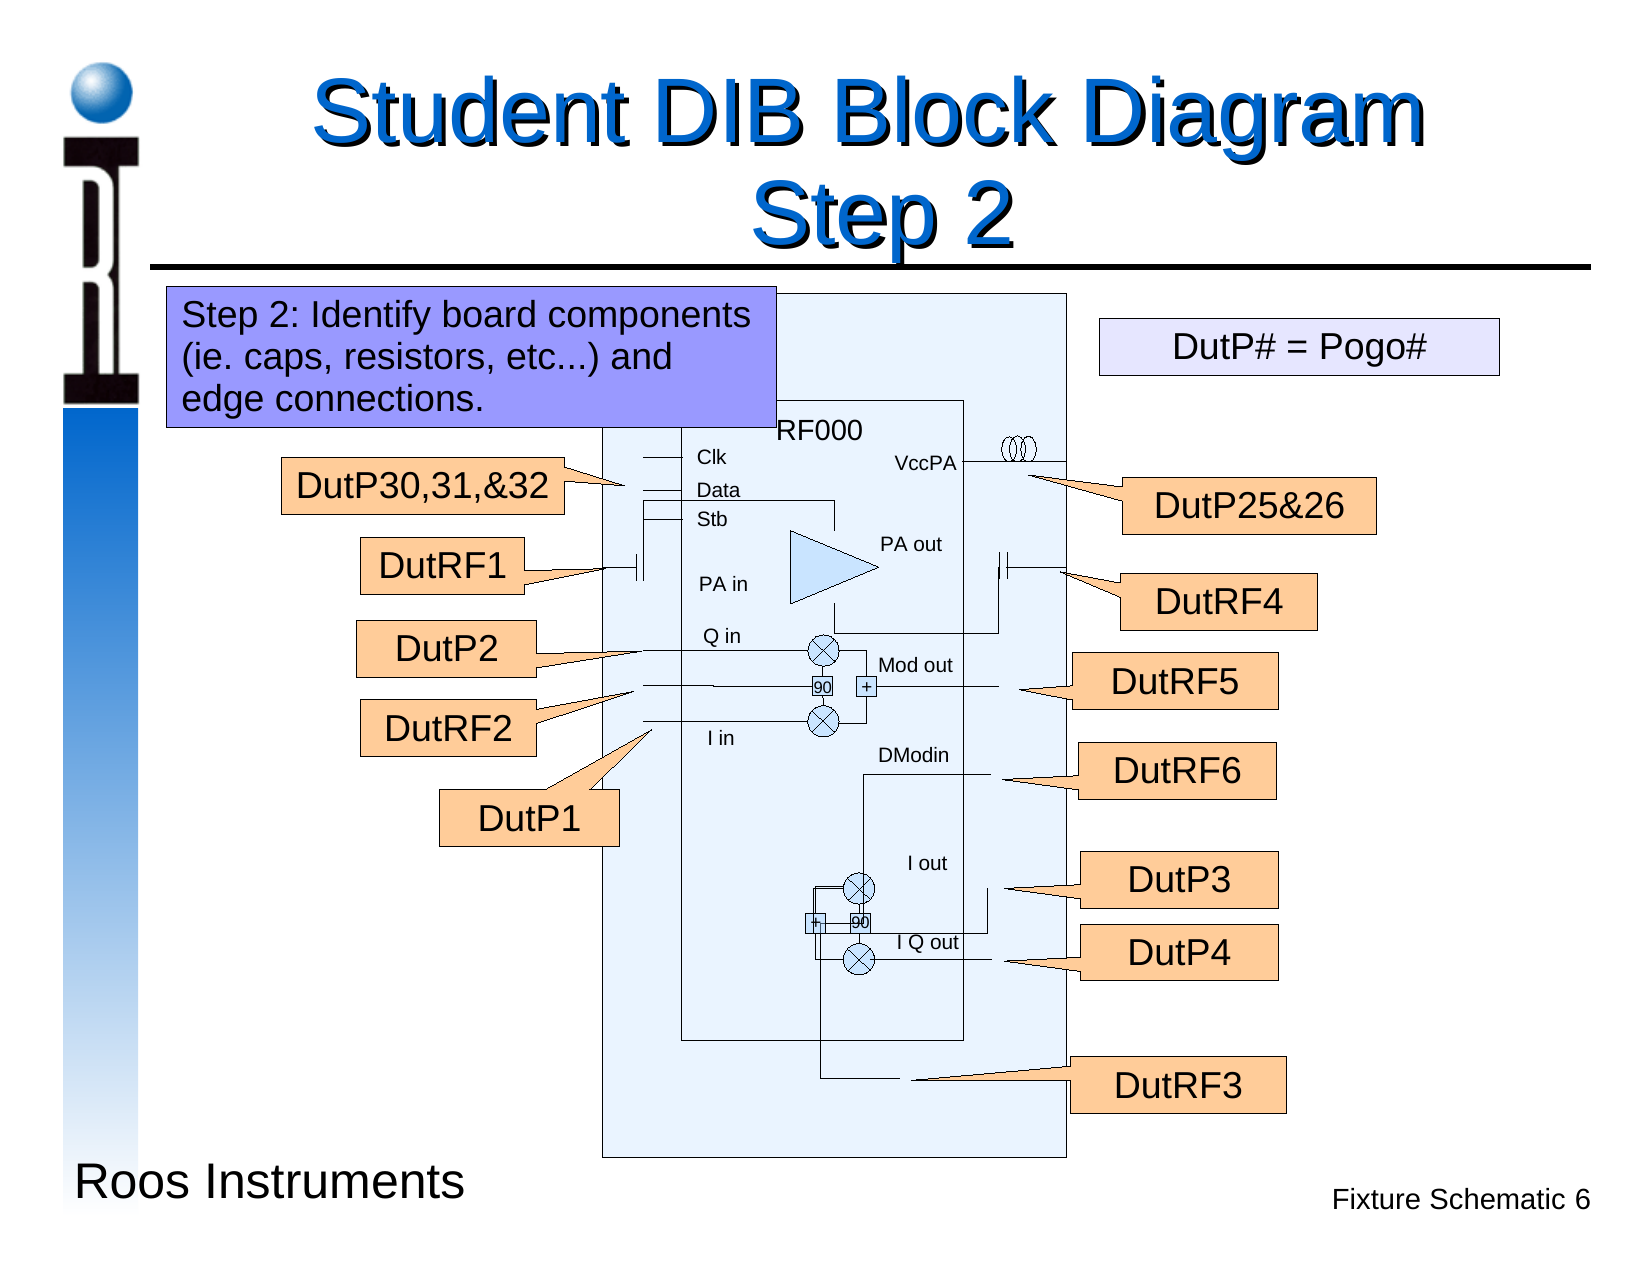

# Student DIB Block Diagram Step 2
Step 2: Identify board components
(ie. caps, resistors, etc...) and
edge connections.
DutP# = Pogo#
RF000
Clk
VccPA
DutP30,31,&32
Data
DutP25&26
Stb
PA out
DutRF1
PA in
DutRF4
Q in
DutP2
Mod out
DutRF5
+
90
DutRF2
I in
DModin
DutRF6
DutP1
I out
DutP3
+
90
I Q out
DutP4
DutRF3
6